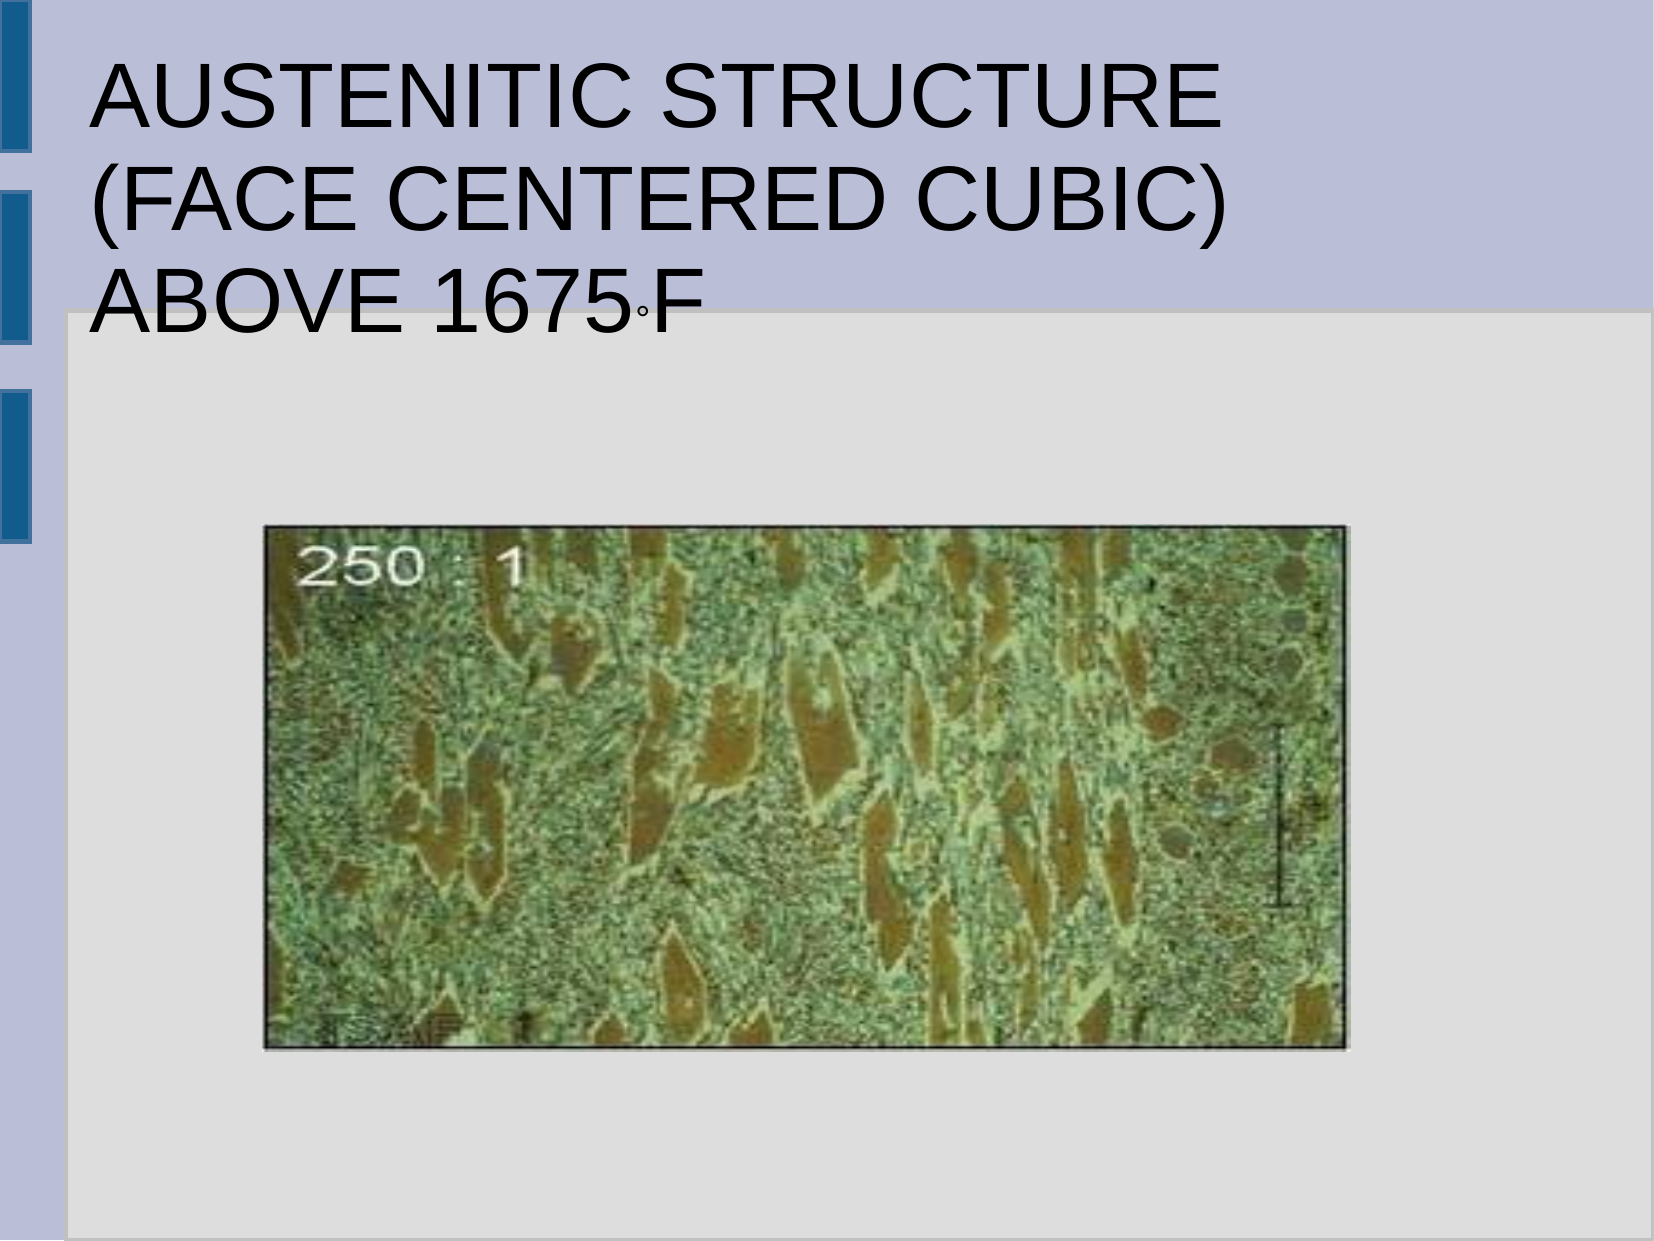

AUSTENITIC STRUCTURE
(FACE CENTERED CUBIC)
ABOVE 1675°F